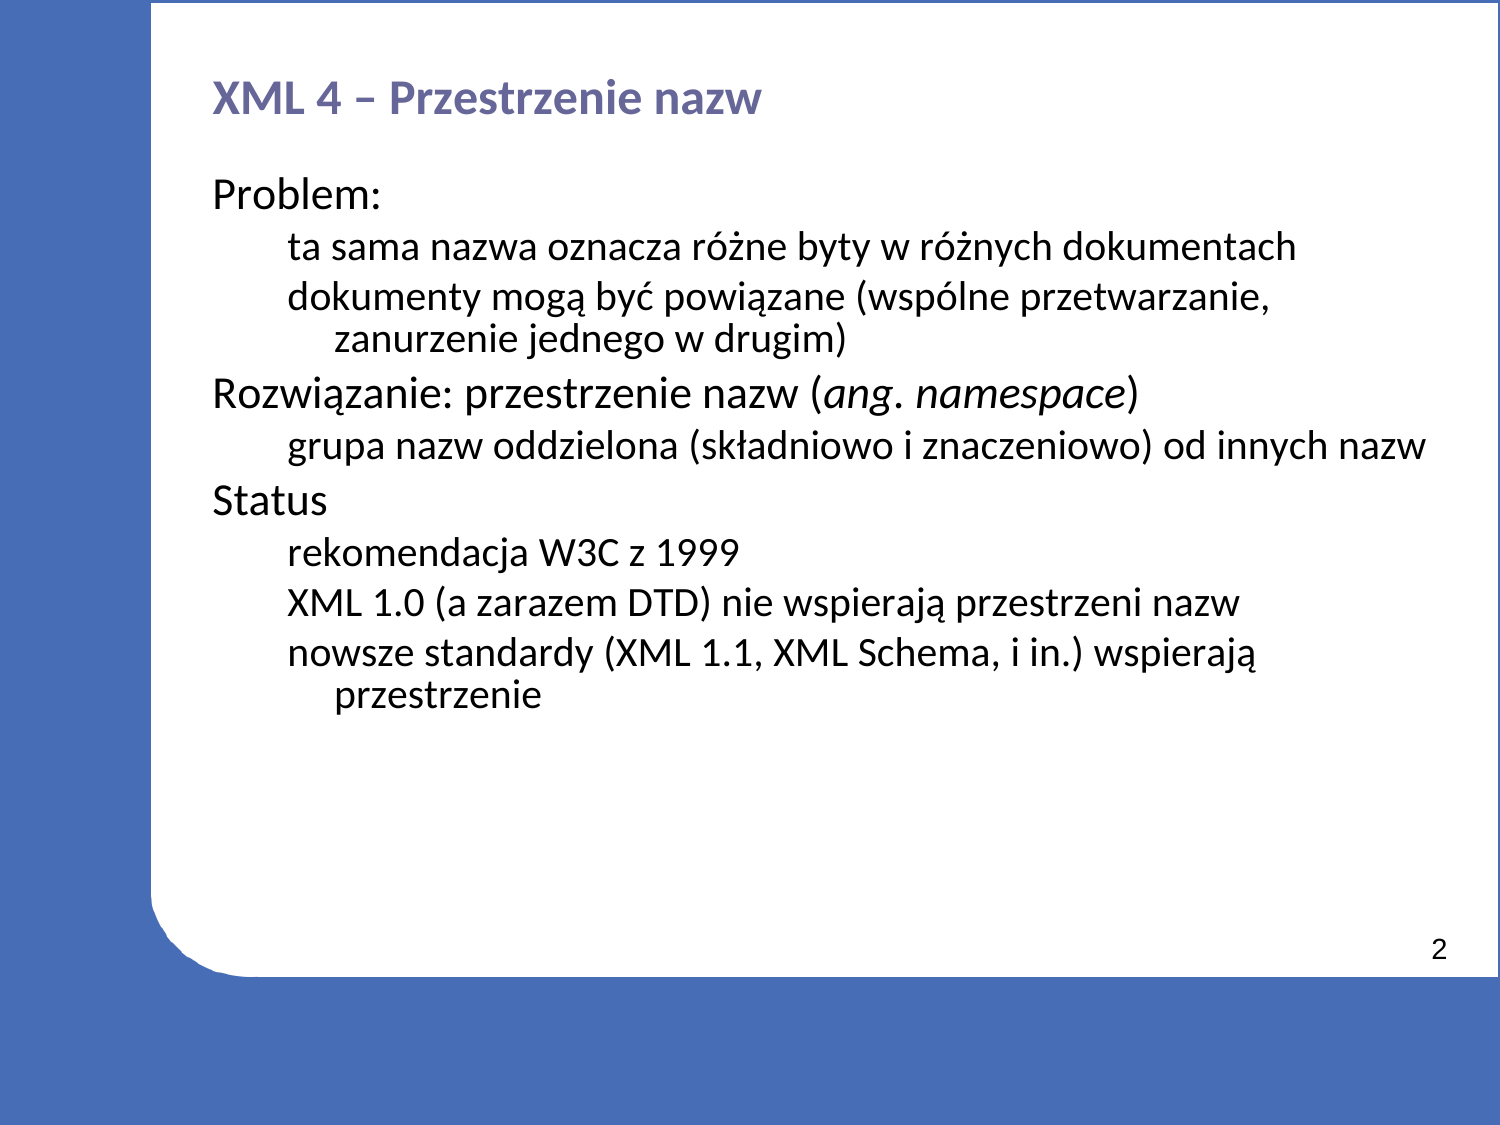

# XML 4 – Przestrzenie nazw
Problem:
ta sama nazwa oznacza różne byty w różnych dokumentach
dokumenty mogą być powiązane (wspólne przetwarzanie, zanurzenie jednego w drugim)
Rozwiązanie: przestrzenie nazw (ang. namespace)
grupa nazw oddzielona (składniowo i znaczeniowo) od innych nazw
Status
rekomendacja W3C z 1999
XML 1.0 (a zarazem DTD) nie wspierają przestrzeni nazw
nowsze standardy (XML 1.1, XML Schema, i in.) wspierają przestrzenie
2